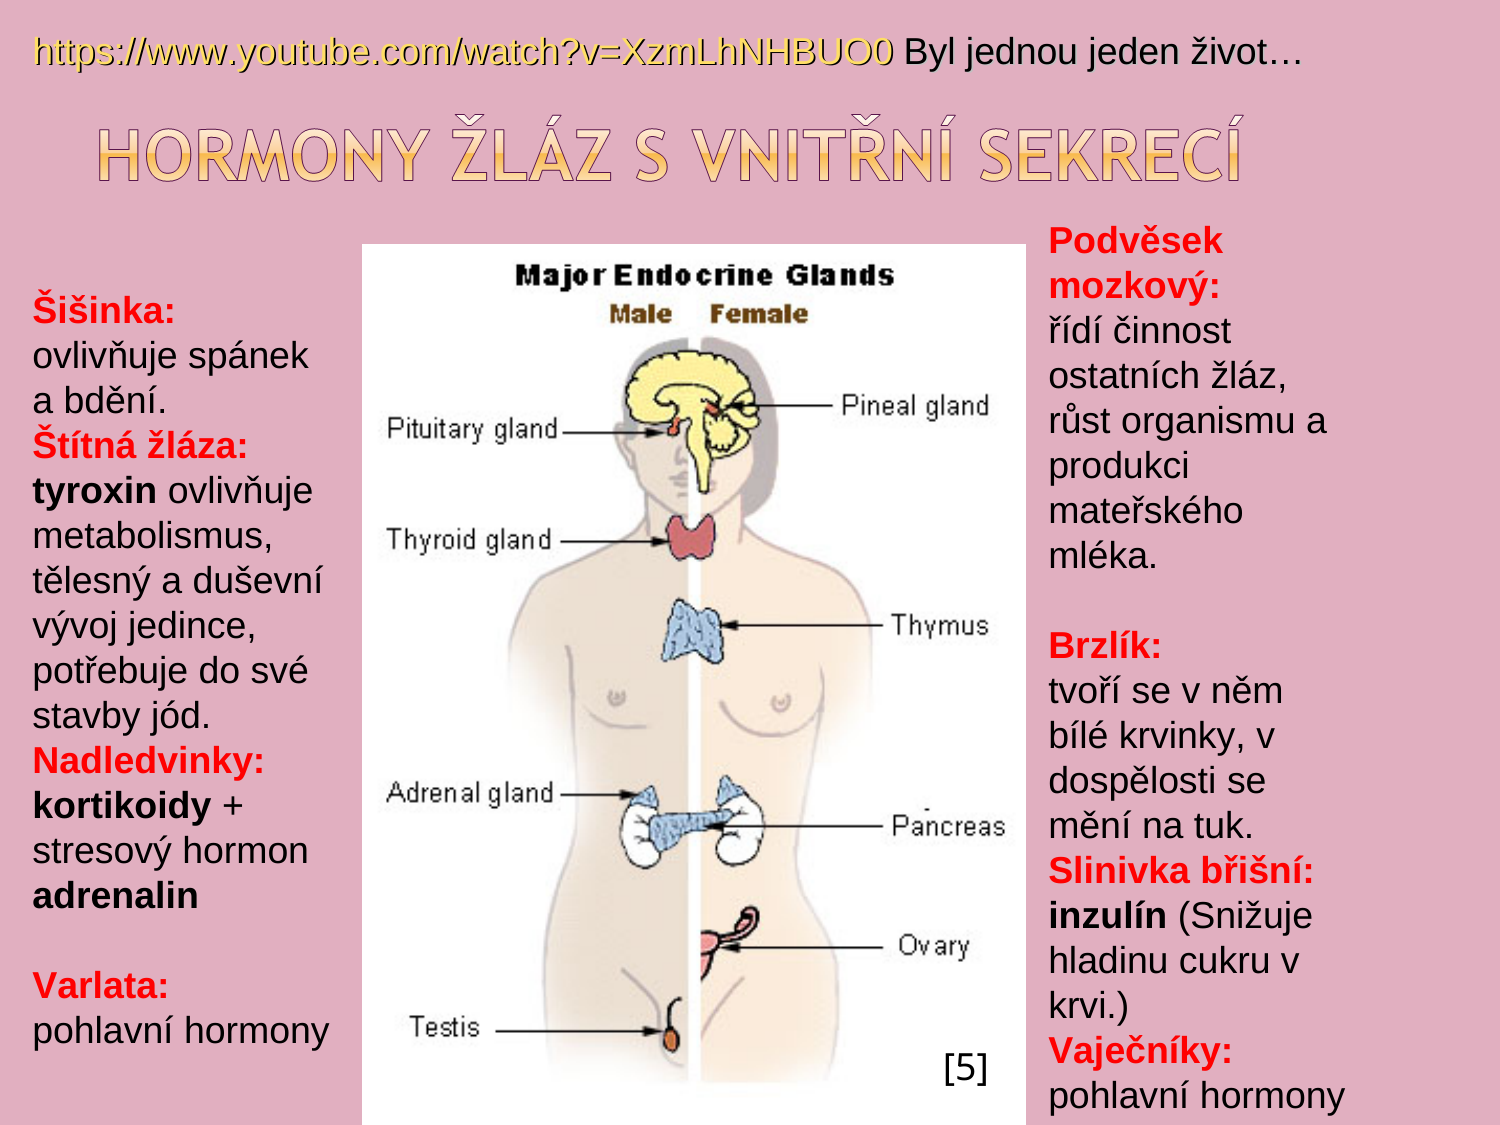

https://www.youtube.com/watch?v=XzmLhNHBUO0 Byl jednou jeden život…
Podvěsek mozkový:
řídí činnost ostatních žláz, růst organismu a produkci mateřského mléka.
Brzlík:
tvoří se v něm bílé krvinky, v dospělosti se mění na tuk.
Slinivka břišní:
inzulín (Snižuje hladinu cukru v krvi.)
Vaječníky:
pohlavní hormony
Šišinka:
ovlivňuje spánek a bdění.
Štítná žláza:
tyroxin ovlivňuje metabolismus, tělesný a duševní vývoj jedince, potřebuje do své stavby jód.
Nadledvinky:
kortikoidy + stresový hormon adrenalin
Varlata:
pohlavní hormony
[5]